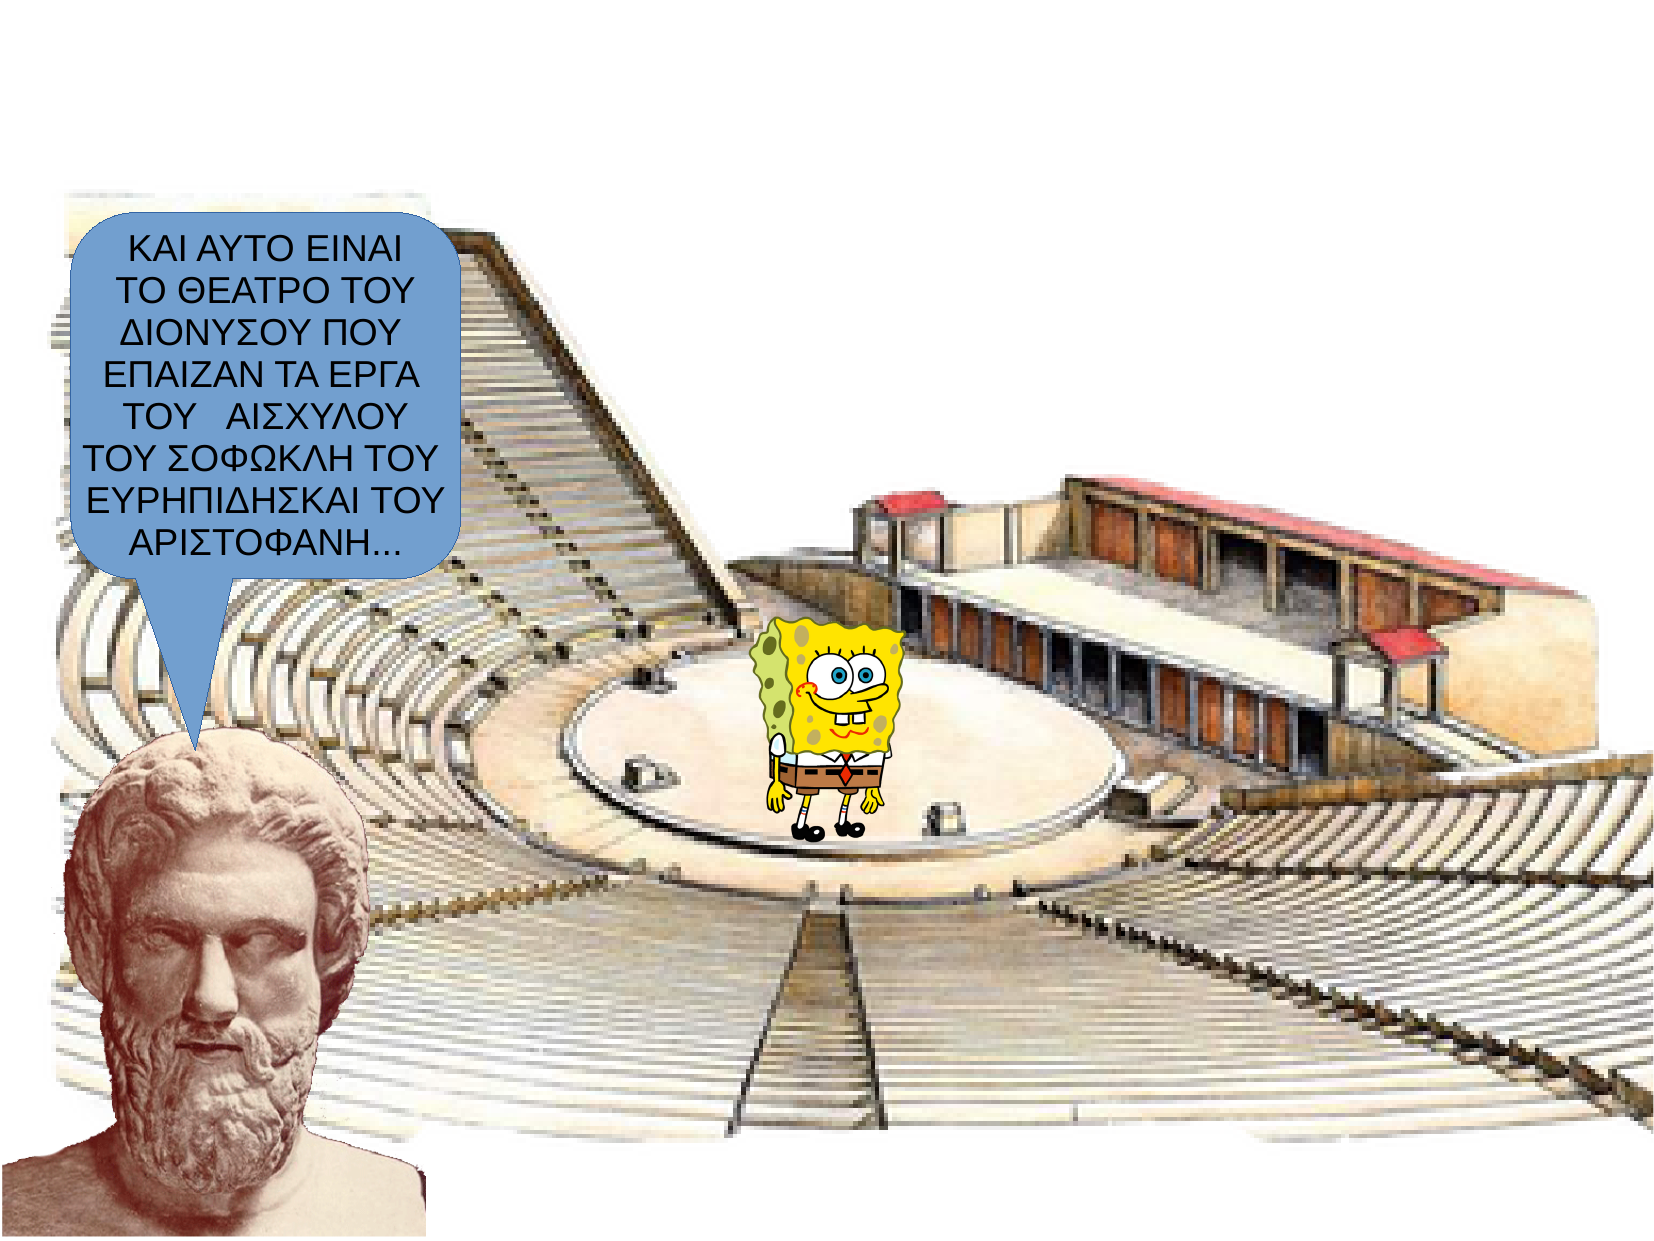

ΚΑΙ ΑΥΤΟ ΕΙΝΑΙ
ΤΟ ΘΕΑΤΡΟ ΤΟΥ
ΔΙΟΝΥΣΟΥ ΠΟΥ
ΕΠΑΙΖΑΝ ΤΑ ΕΡΓΑ
ΤΟΥ ΑΙΣΧΥΛΟΥ
ΤΟΥ ΣΟΦΩΚΛΗ ΤΟΥ
ΕΥΡΗΠΙΔΗΣΚΑΙ ΤΟΥ
ΑΡΙΣΤΟΦΑΝΗ...